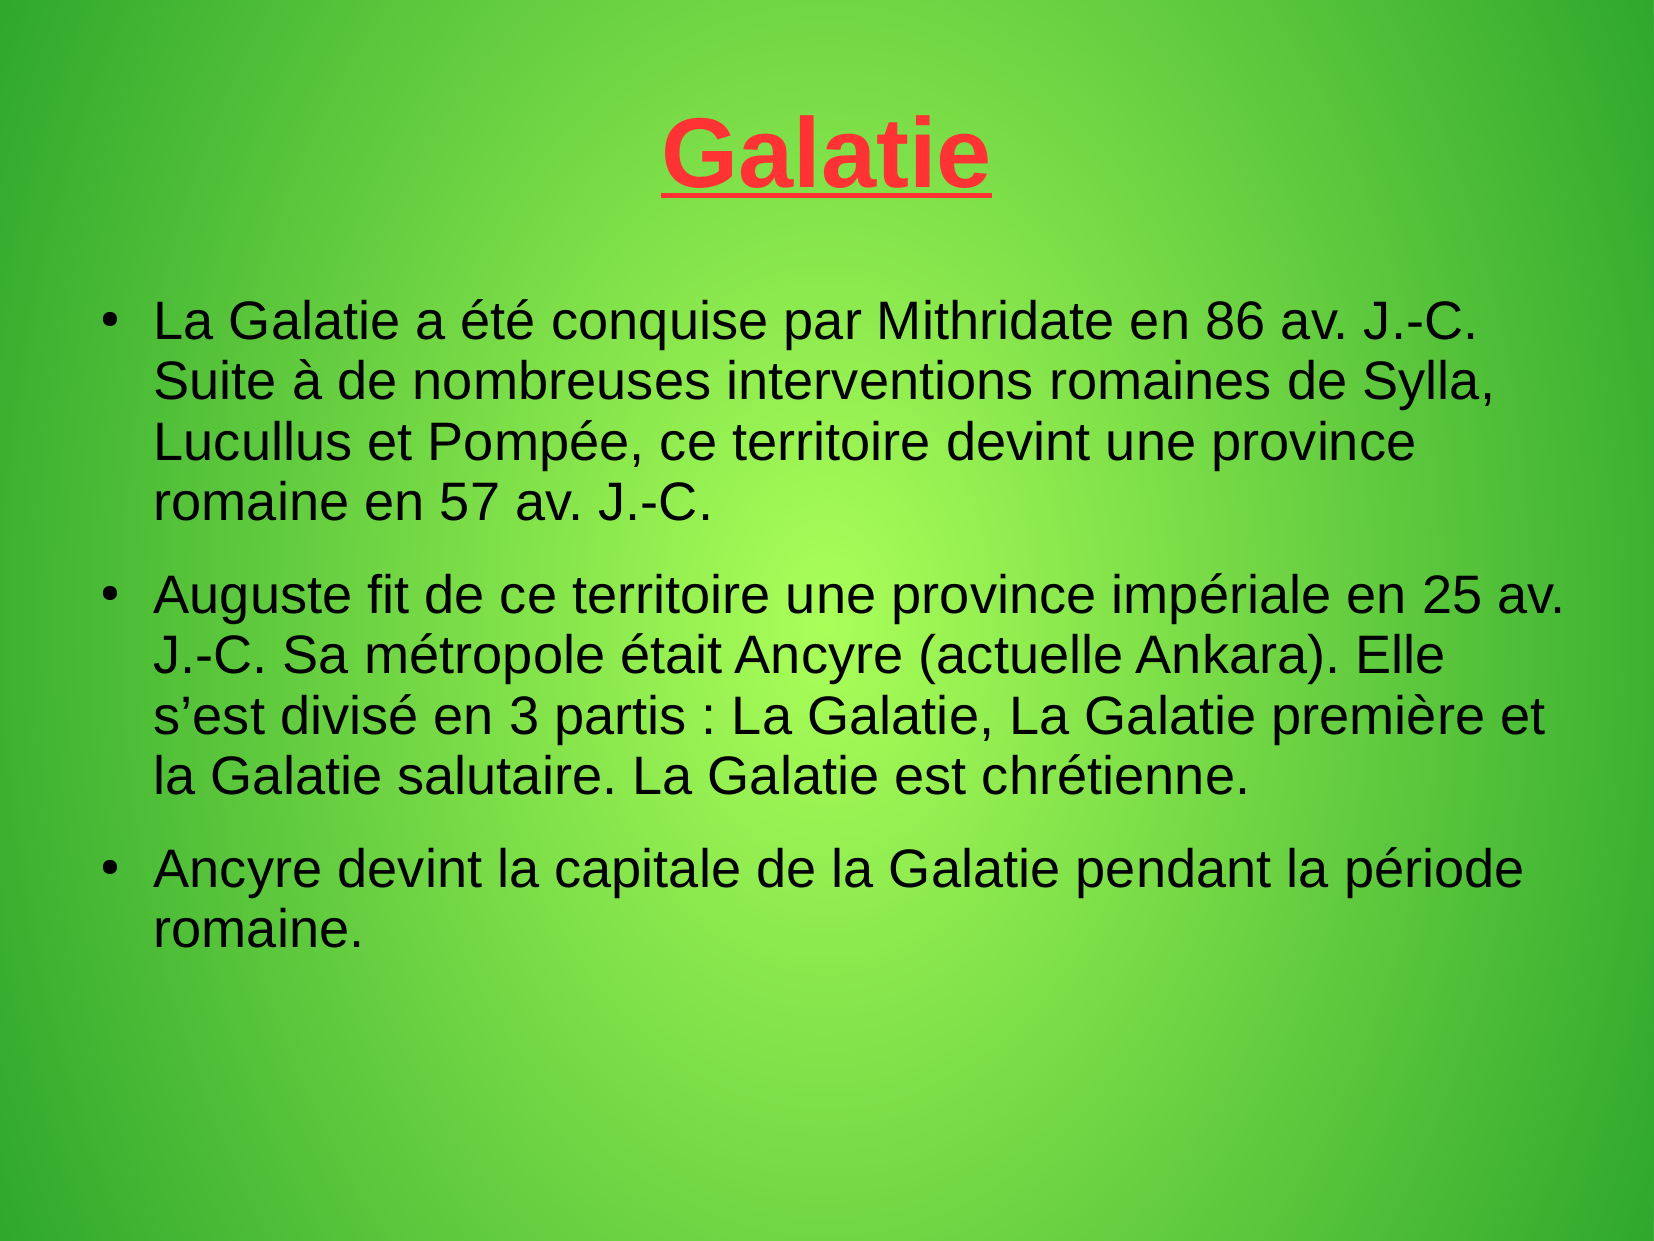

# Galatie
La Galatie a été conquise par Mithridate en 86 av. J.-C. Suite à de nombreuses interventions romaines de Sylla, Lucullus et Pompée, ce territoire devint une province romaine en 57 av. J.-C.
Auguste fit de ce territoire une province impériale en 25 av. J.-C. Sa métropole était Ancyre (actuelle Ankara). Elle s’est divisé en 3 partis : La Galatie, La Galatie première et la Galatie salutaire. La Galatie est chrétienne.
Ancyre devint la capitale de la Galatie pendant la période romaine.